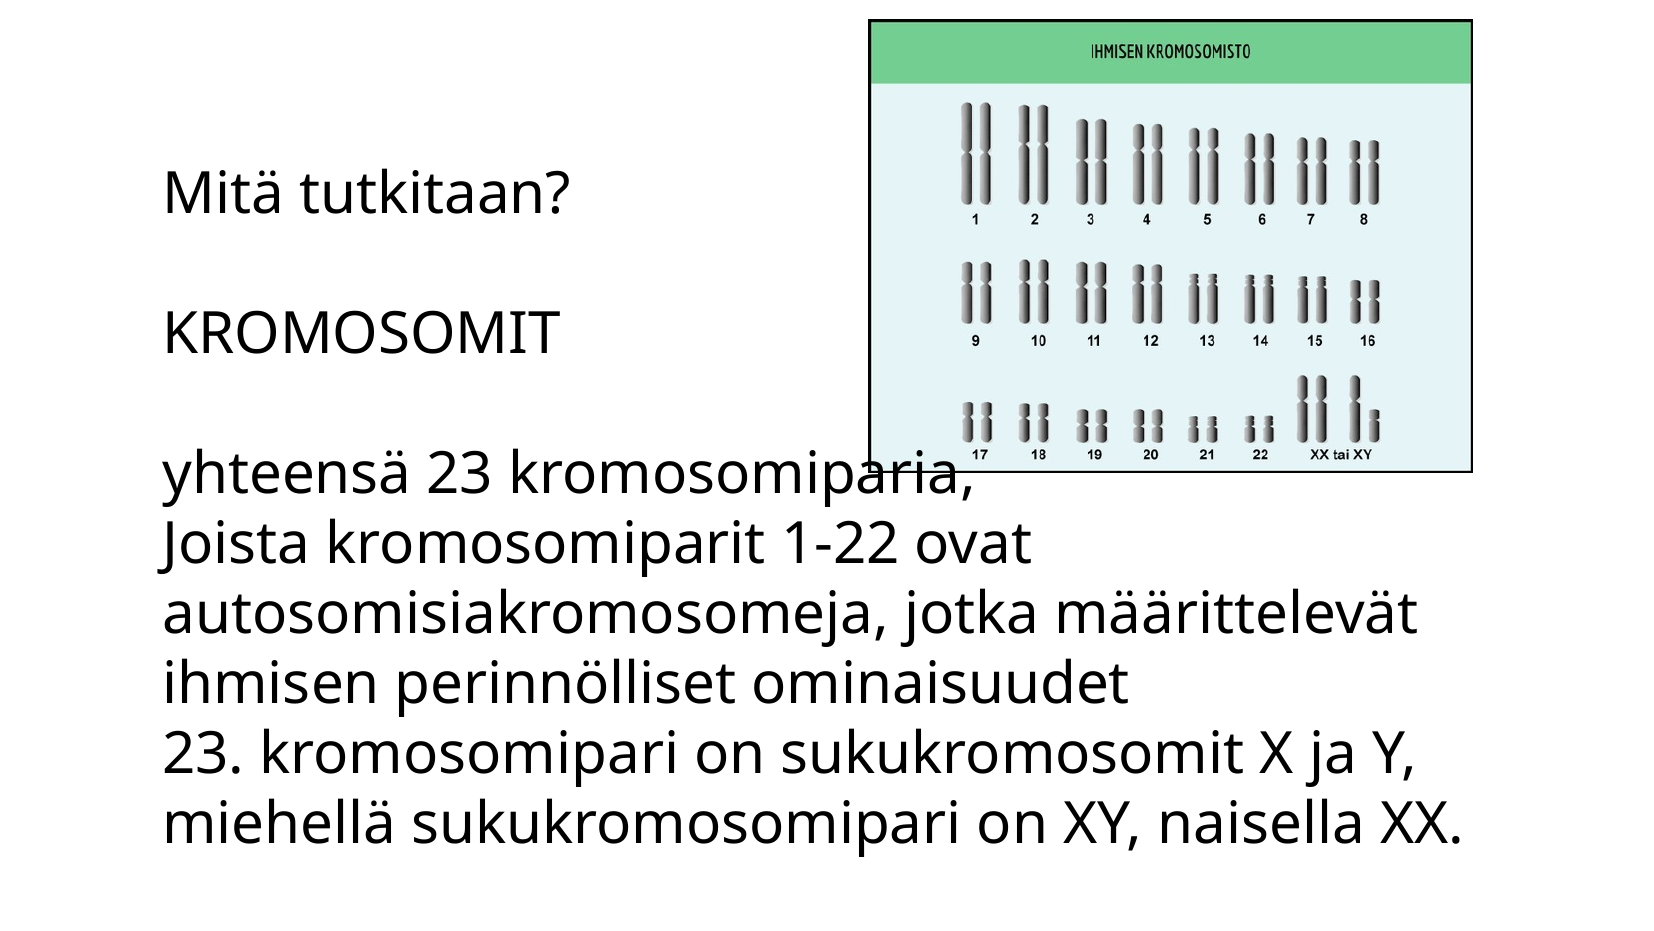

Mitä tutkitaan?
KROMOSOMIT
yhteensä 23 kromosomiparia,
Joista kromosomiparit 1-22 ovat autosomisiakromosomeja, jotka määrittelevät ihmisen perinnölliset ominaisuudet
23. kromosomipari on sukukromosomit X ja Y, miehellä sukukromosomipari on XY, naisella XX.